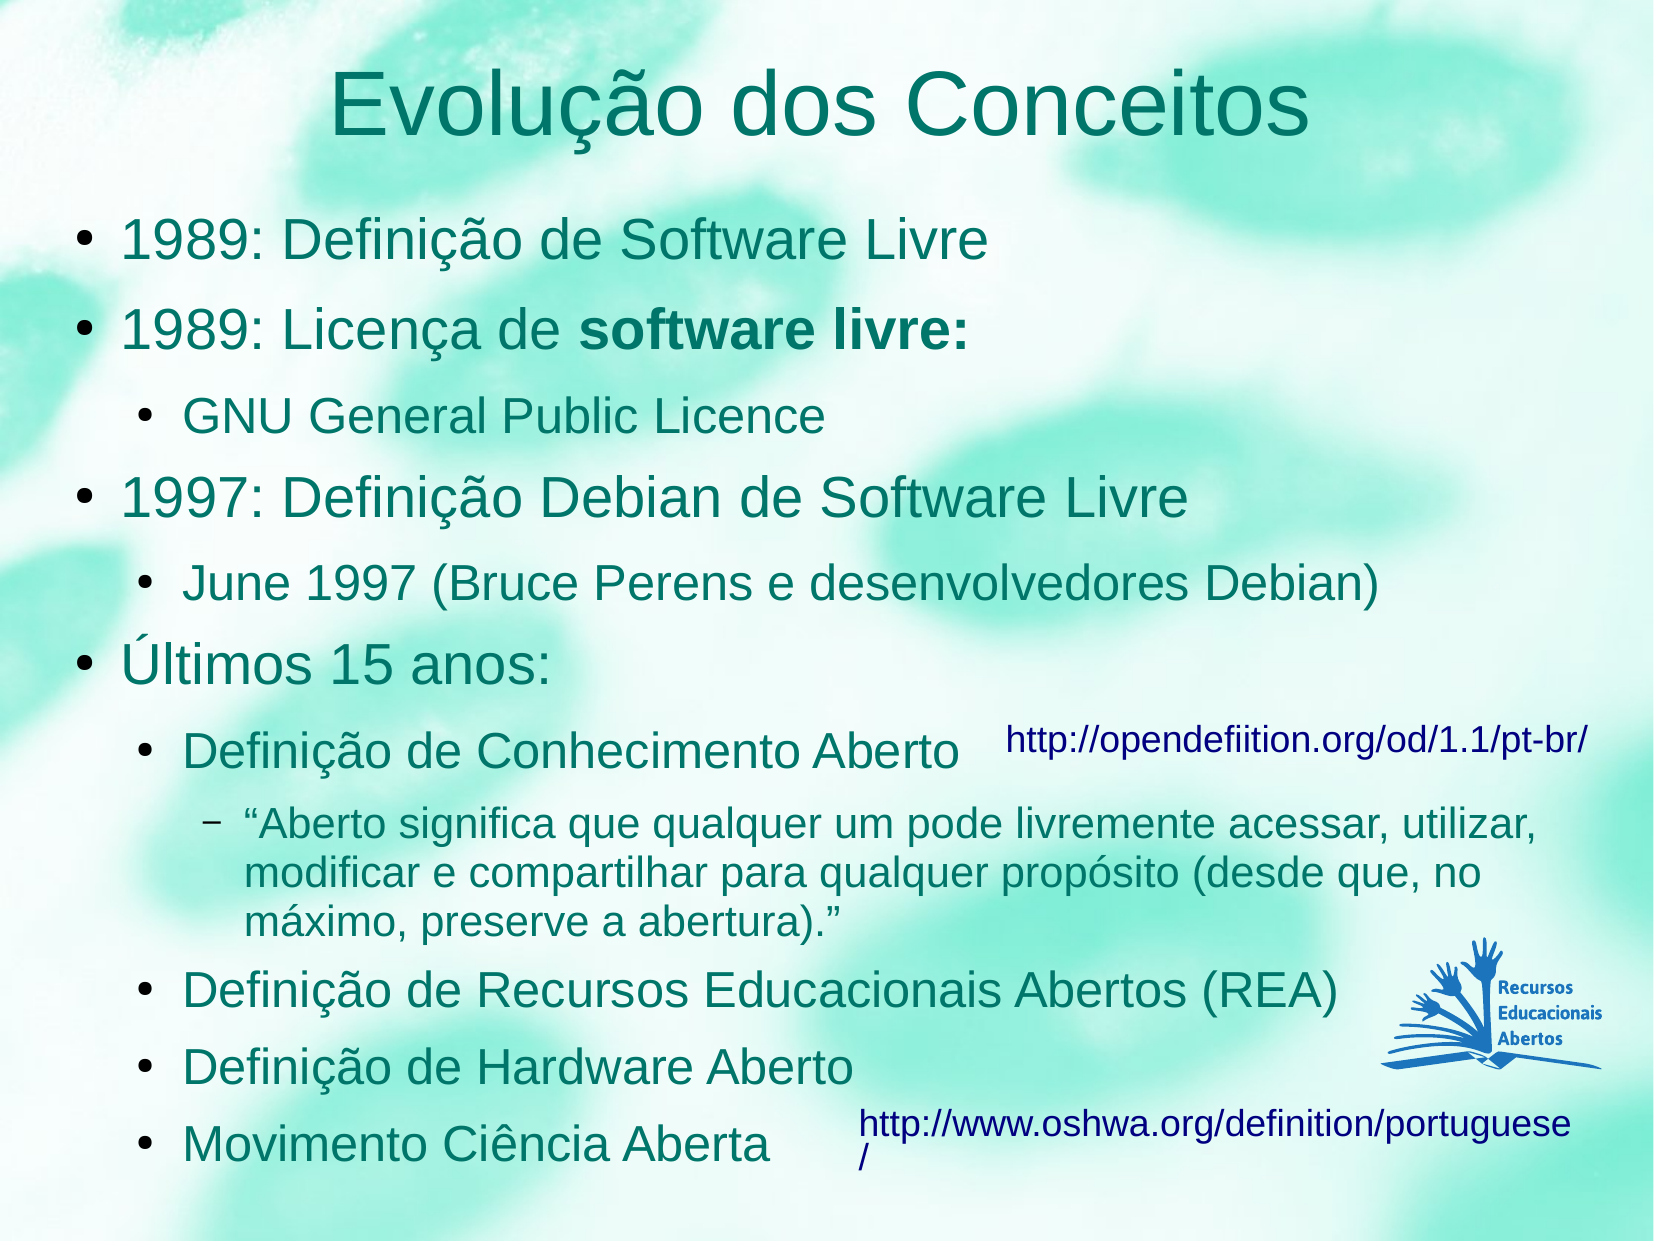

# Evolução dos Conceitos
1989: Definição de Software Livre
1989: Licença de software livre:
GNU General Public Licence
1997: Definição Debian de Software Livre
June 1997 (Bruce Perens e desenvolvedores Debian)
Últimos 15 anos:
Definição de Conhecimento Aberto
“Aberto significa que qualquer um pode livremente acessar, utilizar, modificar e compartilhar para qualquer propósito (desde que, no máximo, preserve a abertura).”
Definição de Recursos Educacionais Abertos (REA)
Definição de Hardware Aberto
Movimento Ciência Aberta
http://opendefiition.org/od/1.1/pt-br/
http://www.oshwa.org/definition/portuguese/